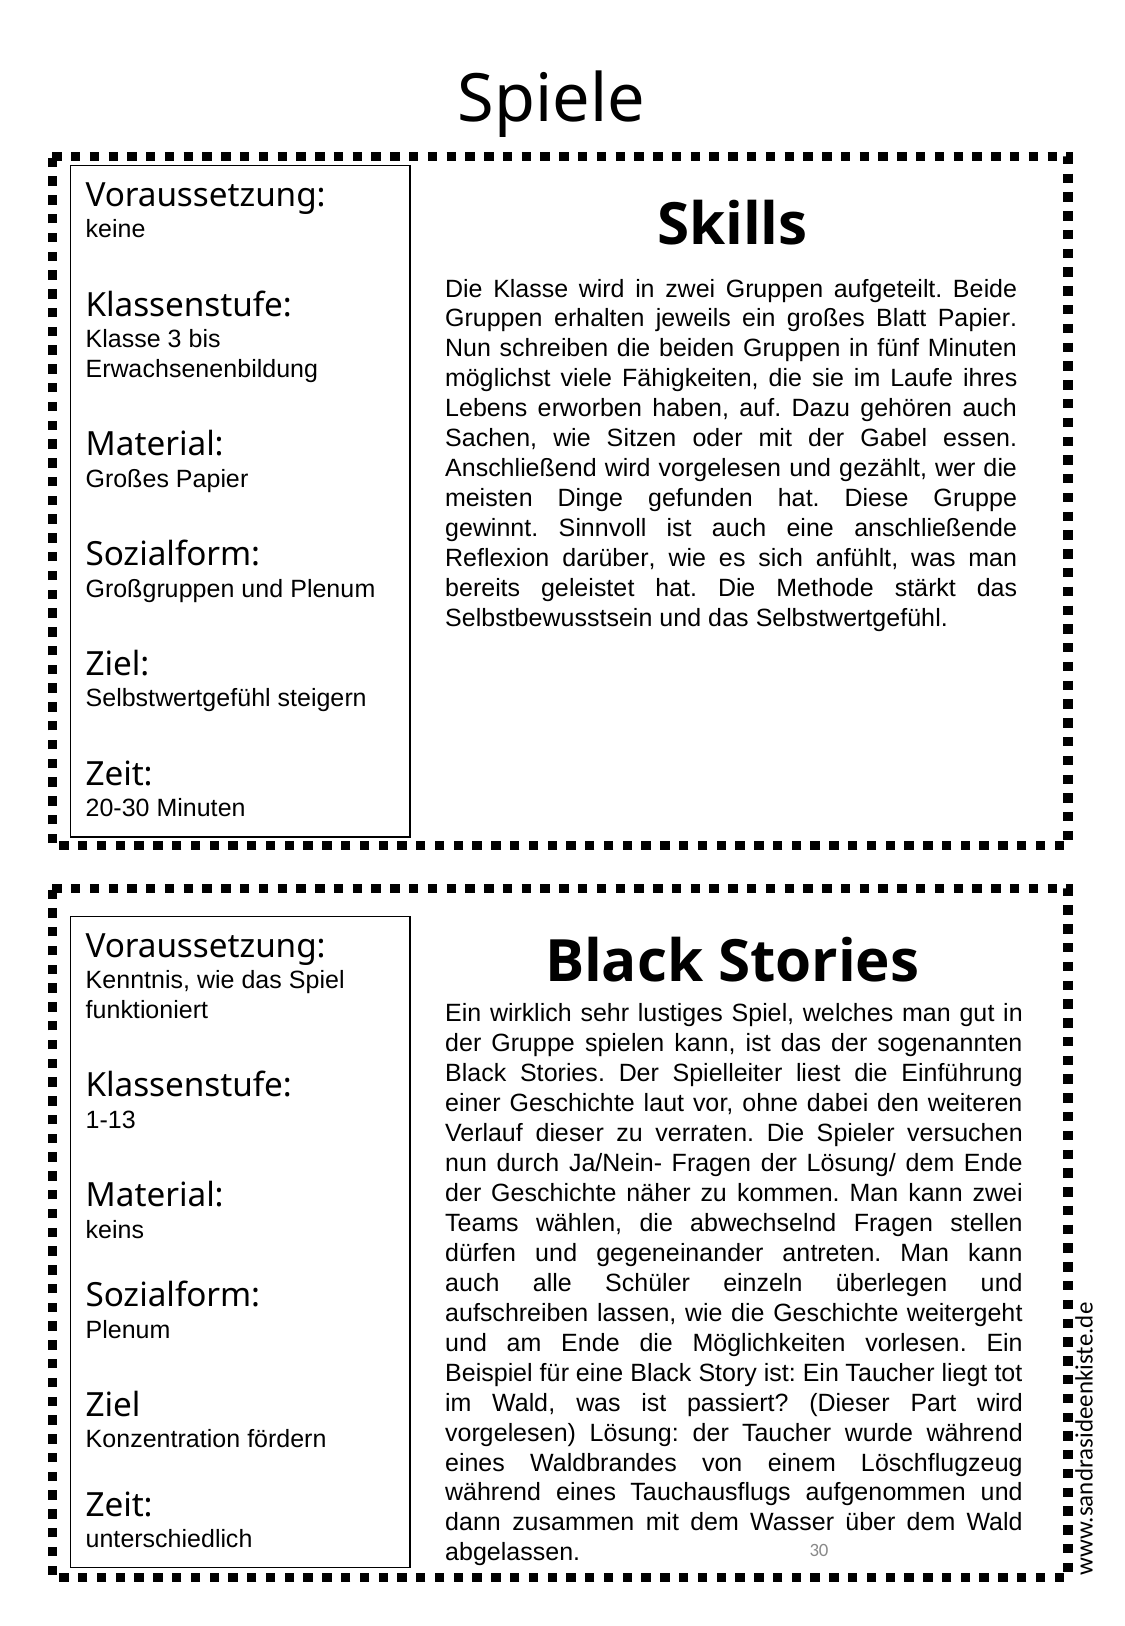

Spiele
Voraussetzung:
keine
Klassenstufe:
Klasse 3 bis Erwachsenenbildung
Material:
Großes Papier
Sozialform:
Großgruppen und Plenum
Ziel:
Selbstwertgefühl steigern
Zeit:
20-30 Minuten
Skills
Die Klasse wird in zwei Gruppen aufgeteilt. Beide Gruppen erhalten jeweils ein großes Blatt Papier. Nun schreiben die beiden Gruppen in fünf Minuten möglichst viele Fähigkeiten, die sie im Laufe ihres Lebens erworben haben, auf. Dazu gehören auch Sachen, wie Sitzen oder mit der Gabel essen. Anschließend wird vorgelesen und gezählt, wer die meisten Dinge gefunden hat. Diese Gruppe gewinnt. Sinnvoll ist auch eine anschließende Reflexion darüber, wie es sich anfühlt, was man bereits geleistet hat. Die Methode stärkt das Selbstbewusstsein und das Selbstwertgefühl.
Black Stories
Voraussetzung:
Kenntnis, wie das Spiel funktioniert
Klassenstufe:
1-13
Material:
keins
Sozialform:
Plenum
Ziel
Konzentration fördern
Zeit:
unterschiedlich
Ein wirklich sehr lustiges Spiel, welches man gut in der Gruppe spielen kann, ist das der sogenannten Black Stories. Der Spielleiter liest die Einführung einer Geschichte laut vor, ohne dabei den weiteren Verlauf dieser zu verraten. Die Spieler versuchen nun durch Ja/Nein- Fragen der Lösung/ dem Ende der Geschichte näher zu kommen. Man kann zwei Teams wählen, die abwechselnd Fragen stellen dürfen und gegeneinander antreten. Man kann auch alle Schüler einzeln überlegen und aufschreiben lassen, wie die Geschichte weitergeht und am Ende die Möglichkeiten vorlesen. Ein Beispiel für eine Black Story ist: Ein Taucher liegt tot im Wald, was ist passiert? (Dieser Part wird vorgelesen) Lösung: der Taucher wurde während eines Waldbrandes von einem Löschflugzeug während eines Tauchausflugs aufgenommen und dann zusammen mit dem Wasser über dem Wald abgelassen.
www.sandrasideenkiste.de